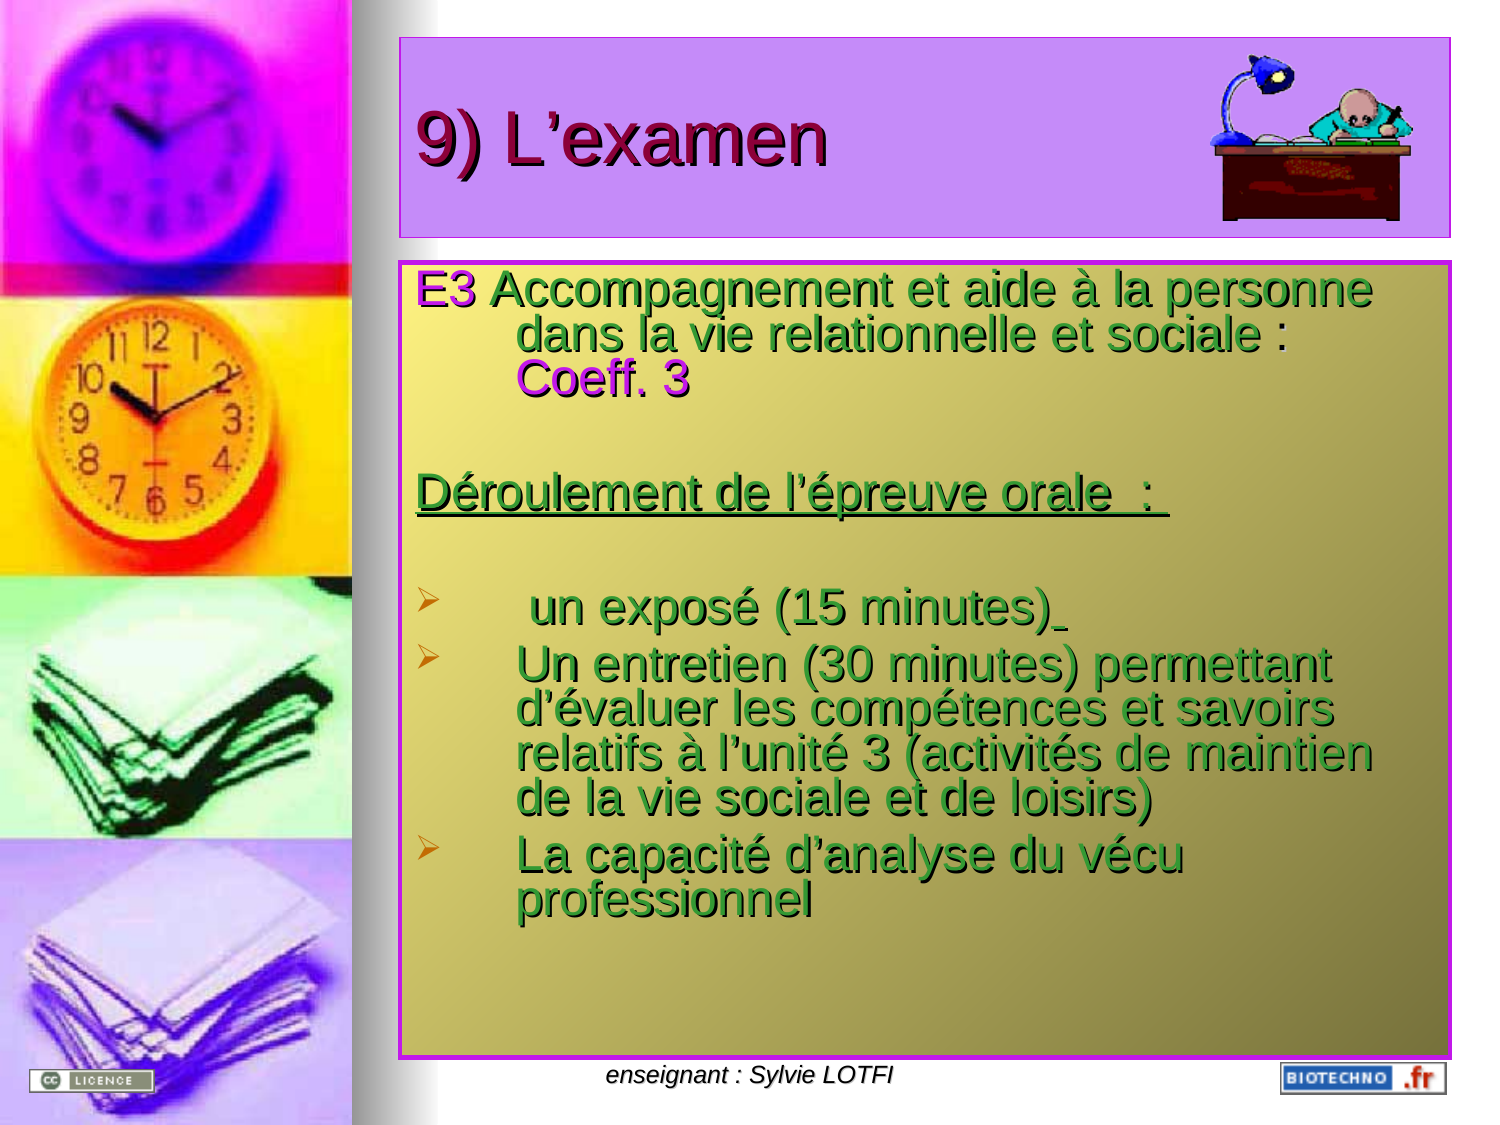

# 9) L’examen
E3 Accompagnement et aide à la personne dans la vie relationnelle et sociale : Coeff. 3
Déroulement de l’épreuve orale :
 un exposé (15 minutes)
Un entretien (30 minutes) permettant d’évaluer les compétences et savoirs relatifs à l’unité 3 (activités de maintien de la vie sociale et de loisirs)
La capacité d’analyse du vécu professionnel